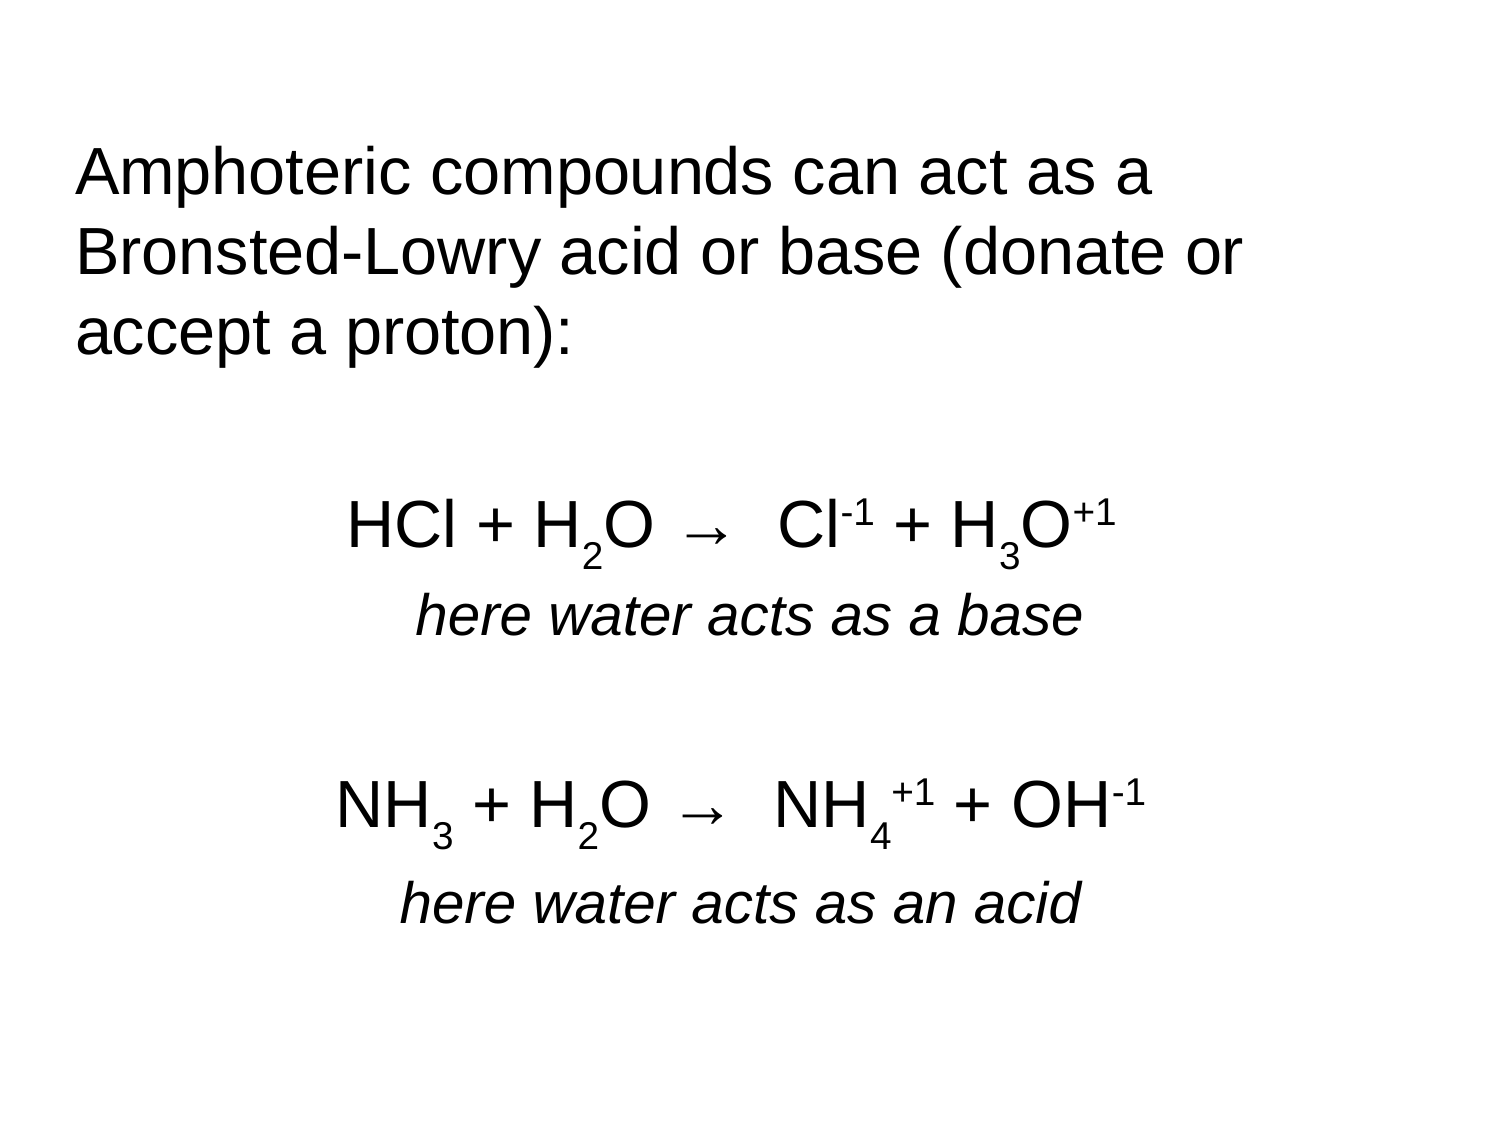

# Amphoteric compounds can act as a Bronsted-Lowry acid or base (donate or accept a proton):
HCl + H2O → Cl-1 + H3O+1
here water acts as a base
NH3 + H2O → NH4+1 + OH-1
here water acts as an acid